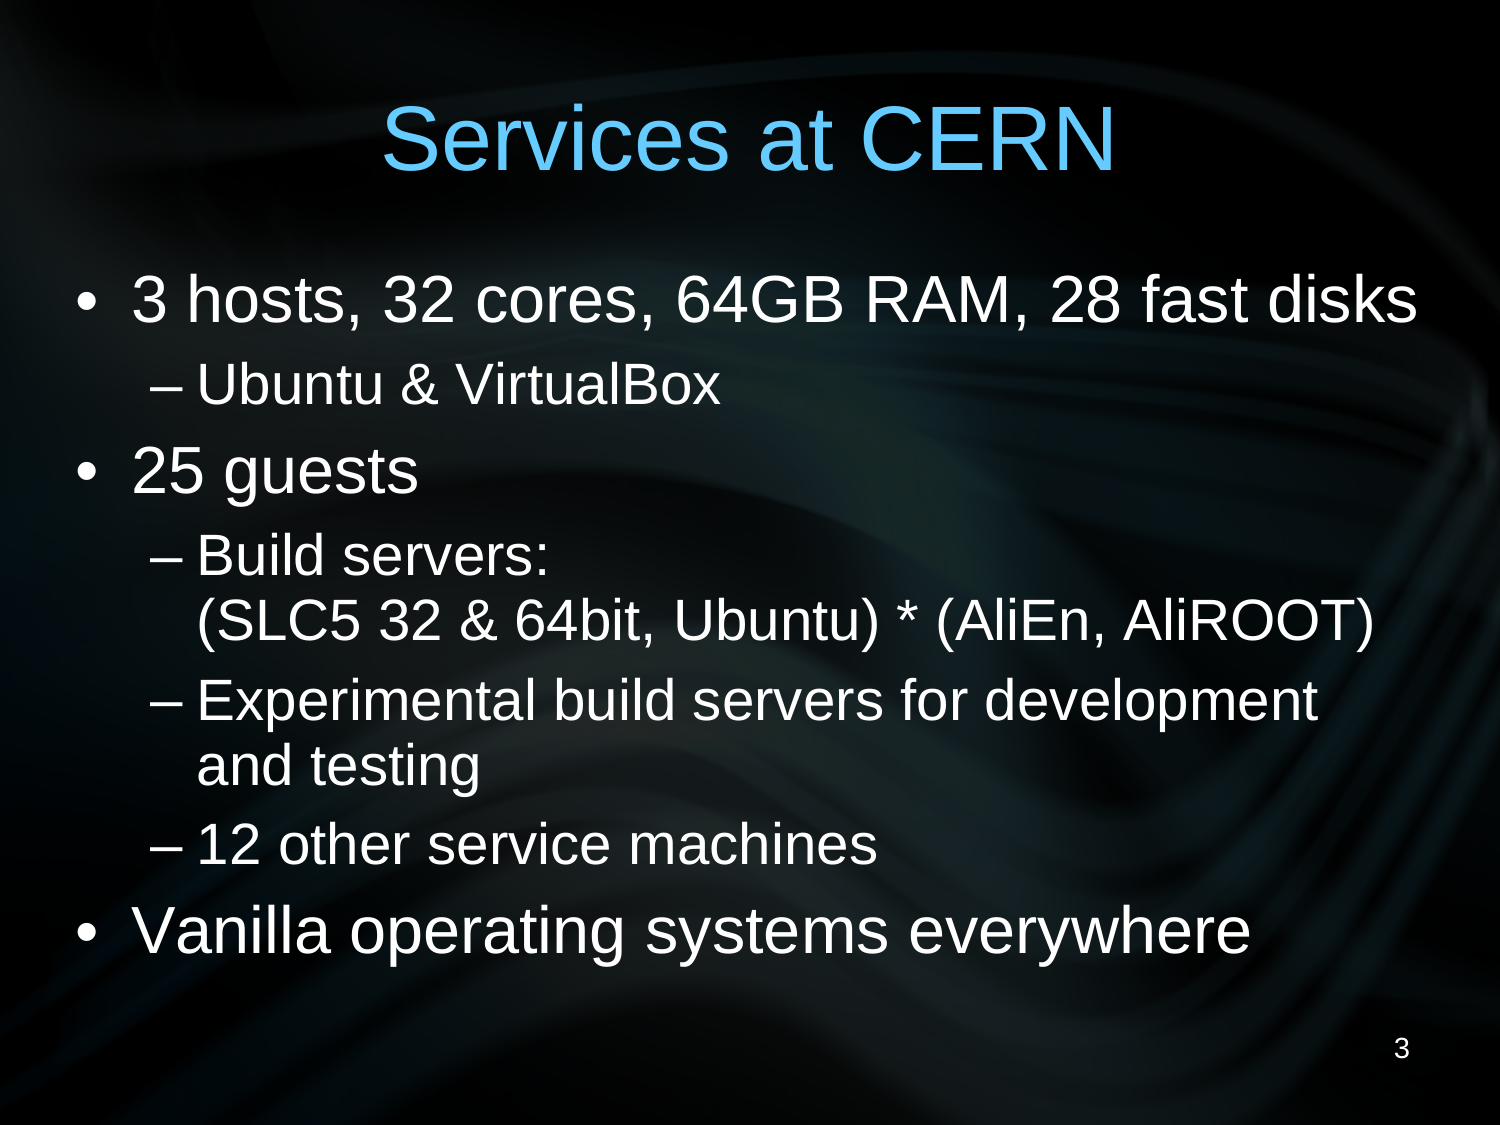

# Services at CERN
3 hosts, 32 cores, 64GB RAM, 28 fast disks
Ubuntu & VirtualBox
25 guests
Build servers:
(SLC5 32 & 64bit, Ubuntu) * (AliEn, AliROOT)
Experimental build servers for development and testing
12 other service machines
Vanilla operating systems everywhere
3